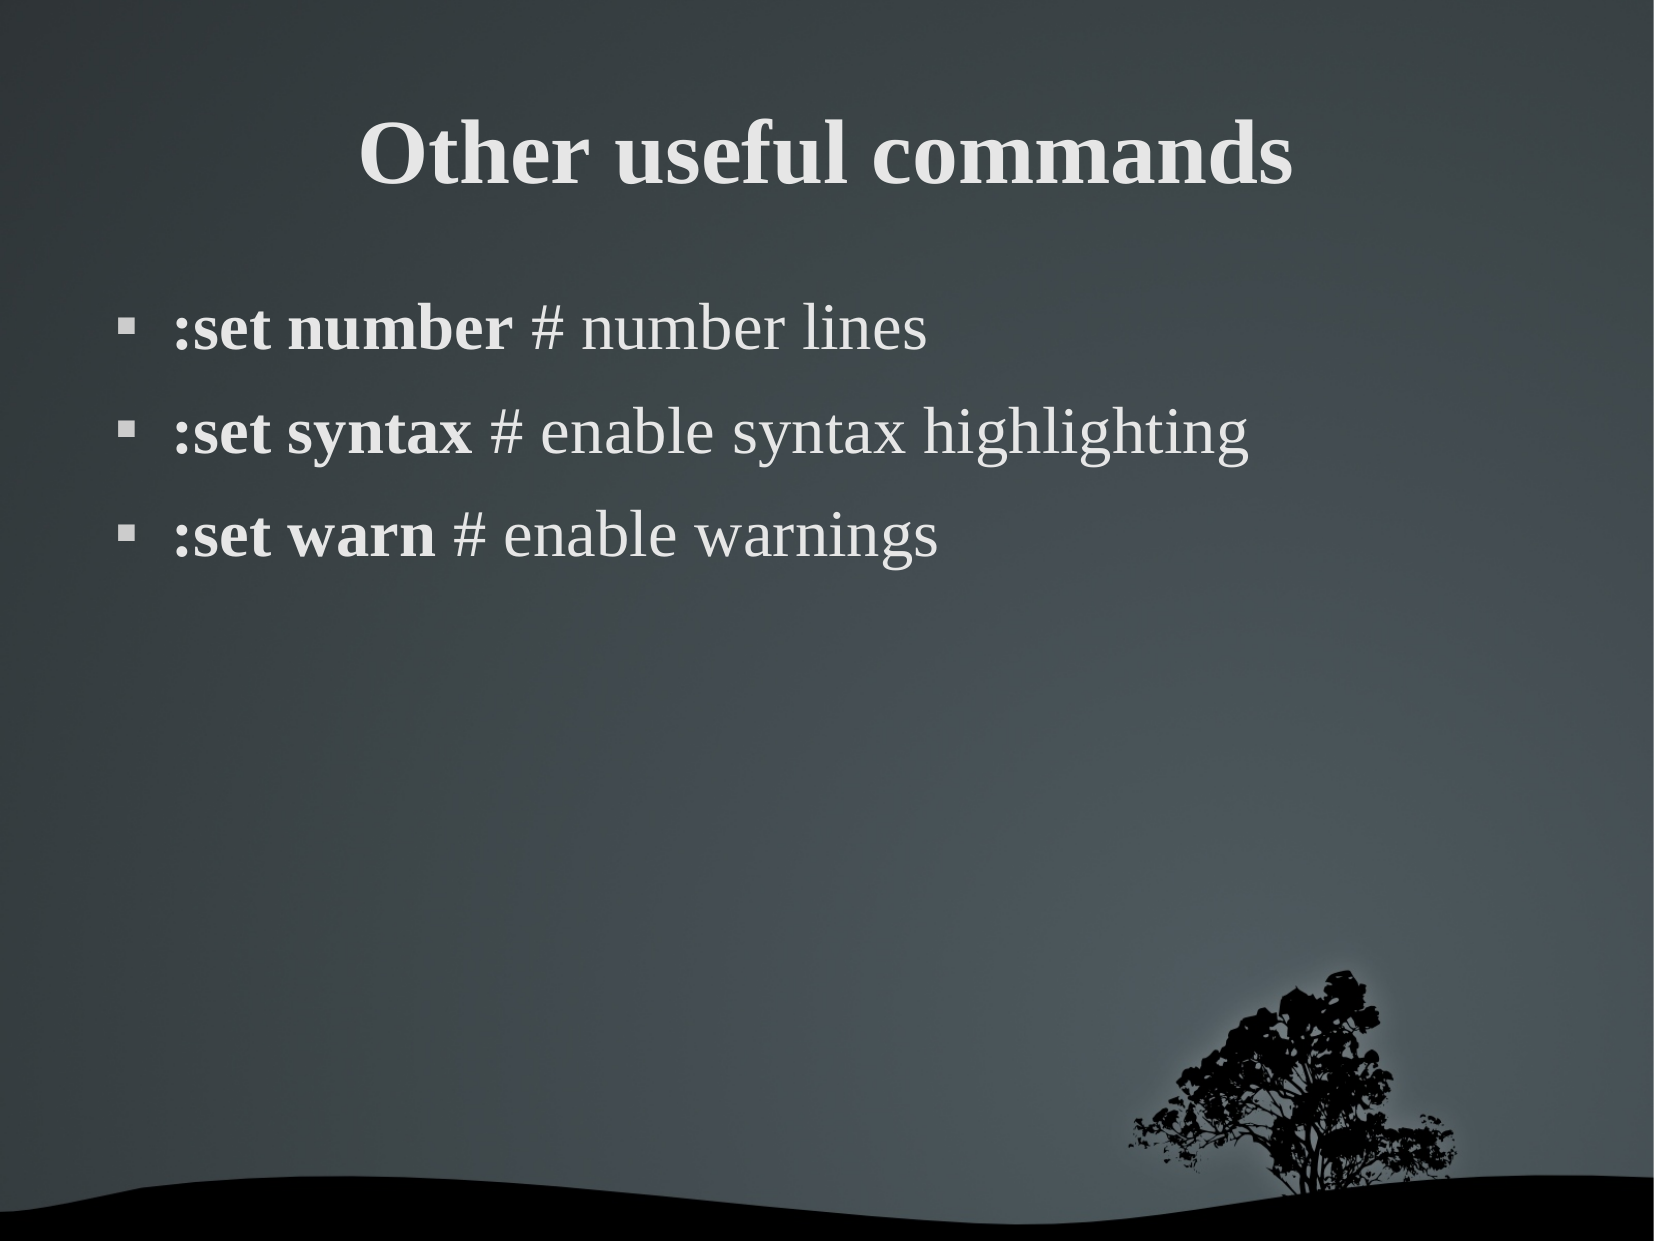

# Other useful commands
:set number # number lines
:set syntax # enable syntax highlighting
:set warn # enable warnings